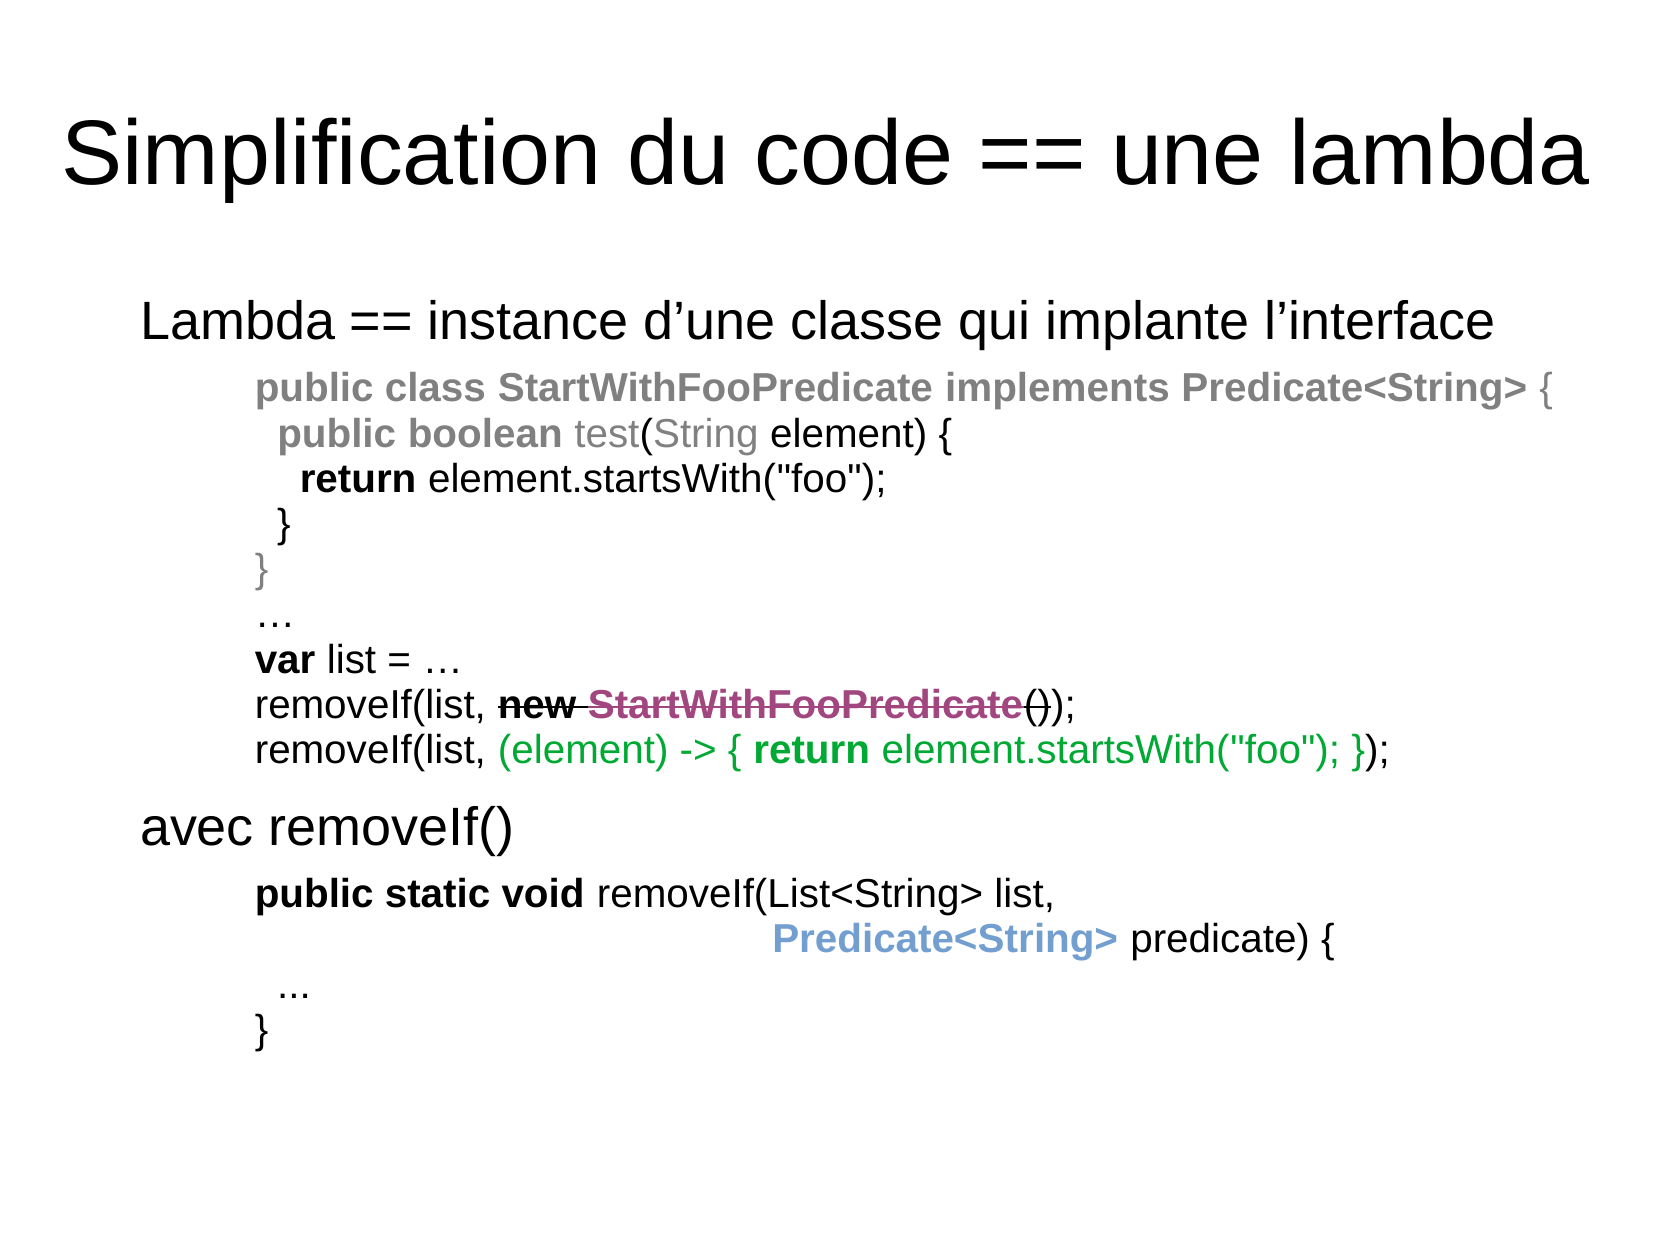

# Simplification du code == une lambda
Lambda == instance d’une classe qui implante l’interface
public class StartWithFooPredicate implements Predicate<String> {
 public boolean test(String element) {
 return element.startsWith("foo");
 }
}
…
var list = …
removeIf(list, new StartWithFooPredicate());
removeIf(list, (element) -> { return element.startsWith("foo"); });
avec removeIf()
public static void removeIf(List<String> list,
 Predicate<String> predicate) {
 ...
}